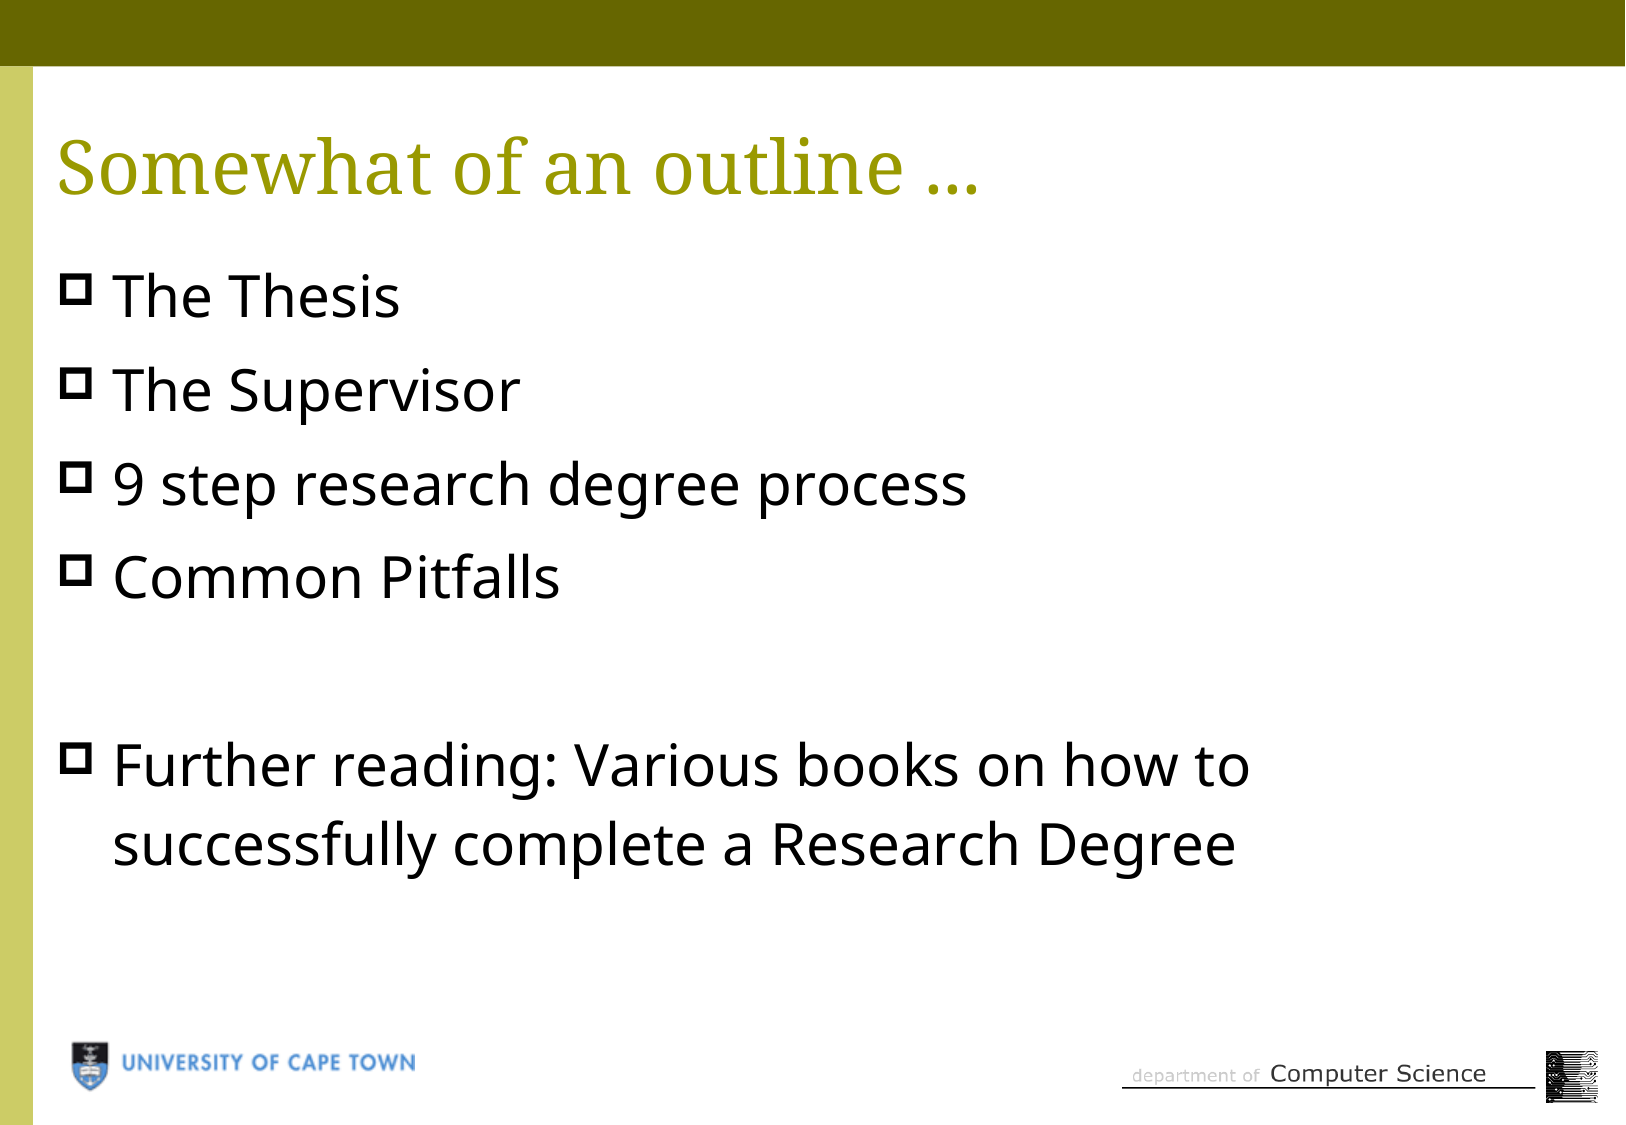

# Somewhat of an outline ...
The Thesis
The Supervisor
9 step research degree process
Common Pitfalls
Further reading: Various books on how to successfully complete a Research Degree